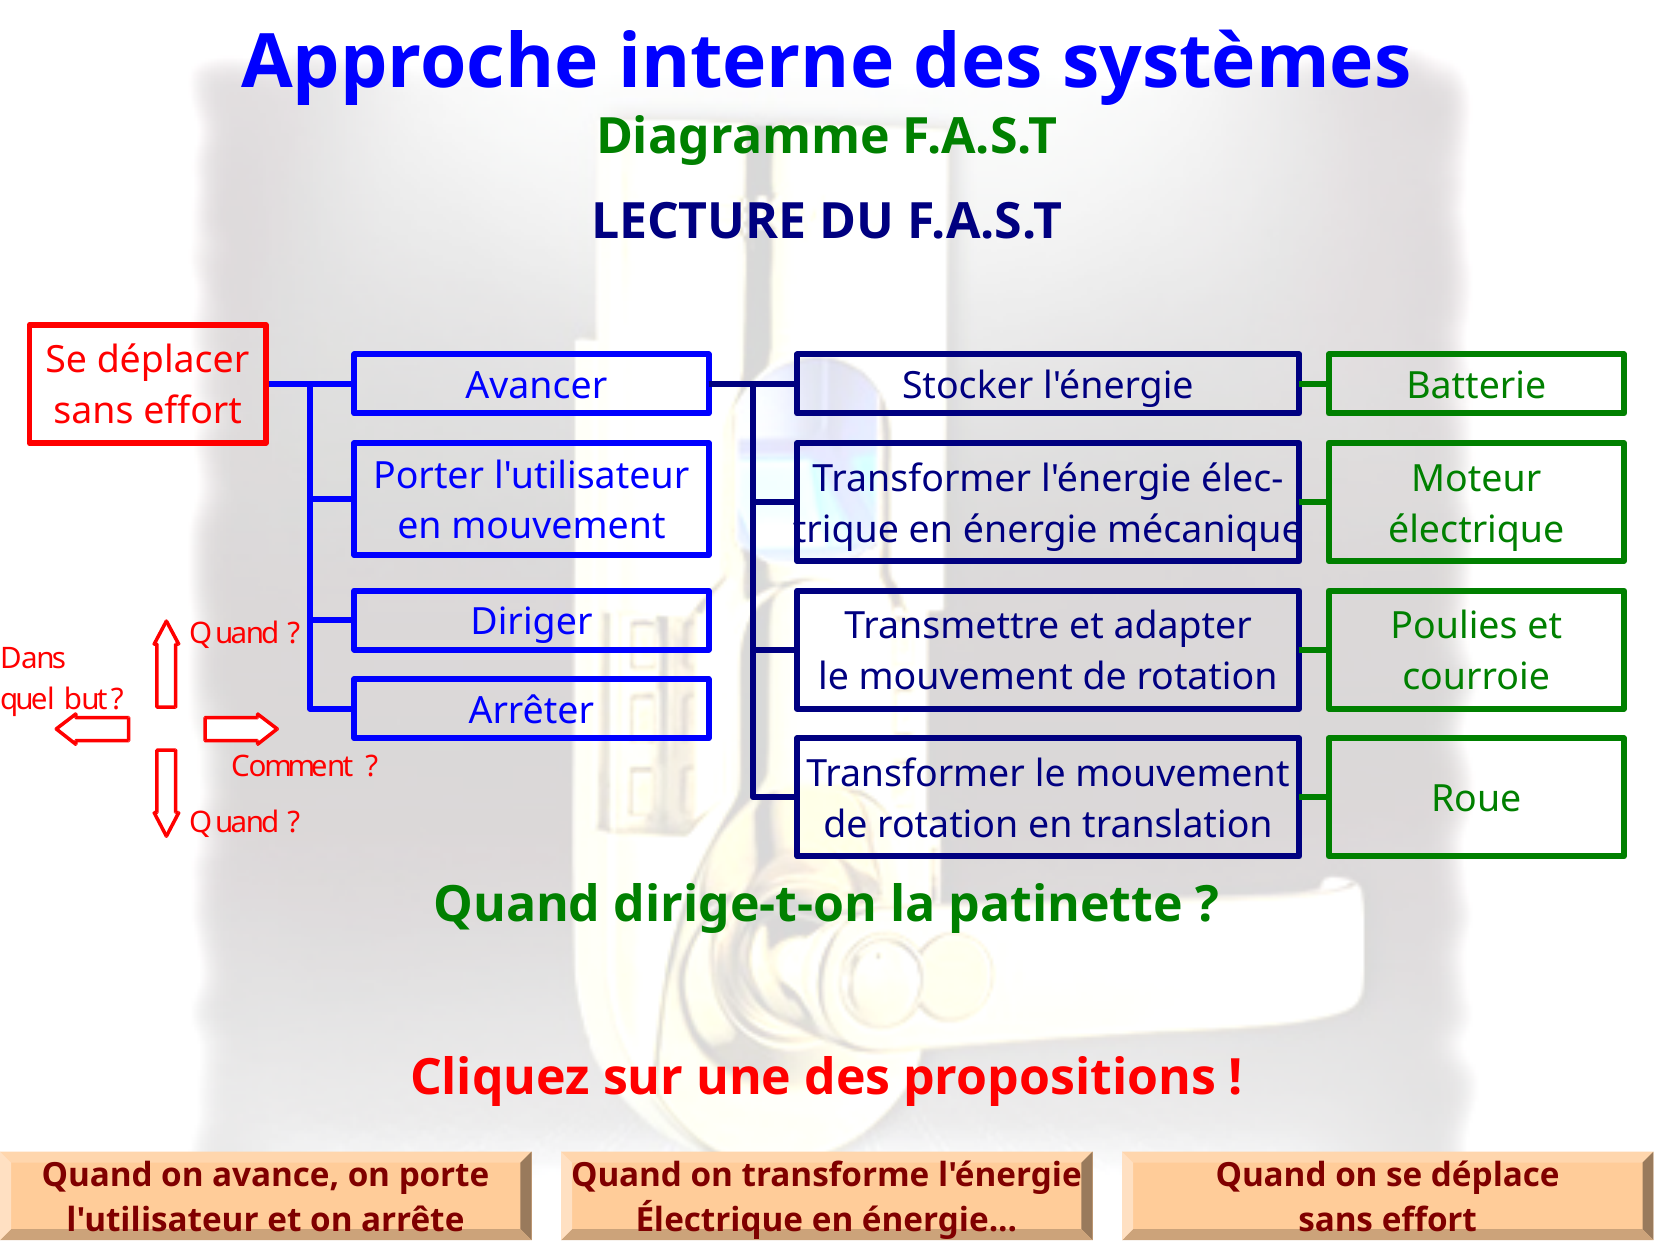

Diagramme F.A.S.T
LECTURE DU F.A.S.T
Se déplacer
sans effort
 Avancer
Stocker l'énergie
Batterie
Porter l'utilisateur
en mouvement
Transformer l'énergie élec-
trique en énergie mécanique
Moteur
électrique
Diriger
Transmettre et adapter
le mouvement de rotation
Poulies et
courroie
Arrêter
Transformer le mouvement
de rotation en translation
Roue
Quand dirige-t-on la patinette ?
Cliquez sur une des propositions !
Quand on avance, on porte
l'utilisateur et on arrête
Quand on transforme l'énergie
Électrique en énergie...
Quand on se déplace
sans effort